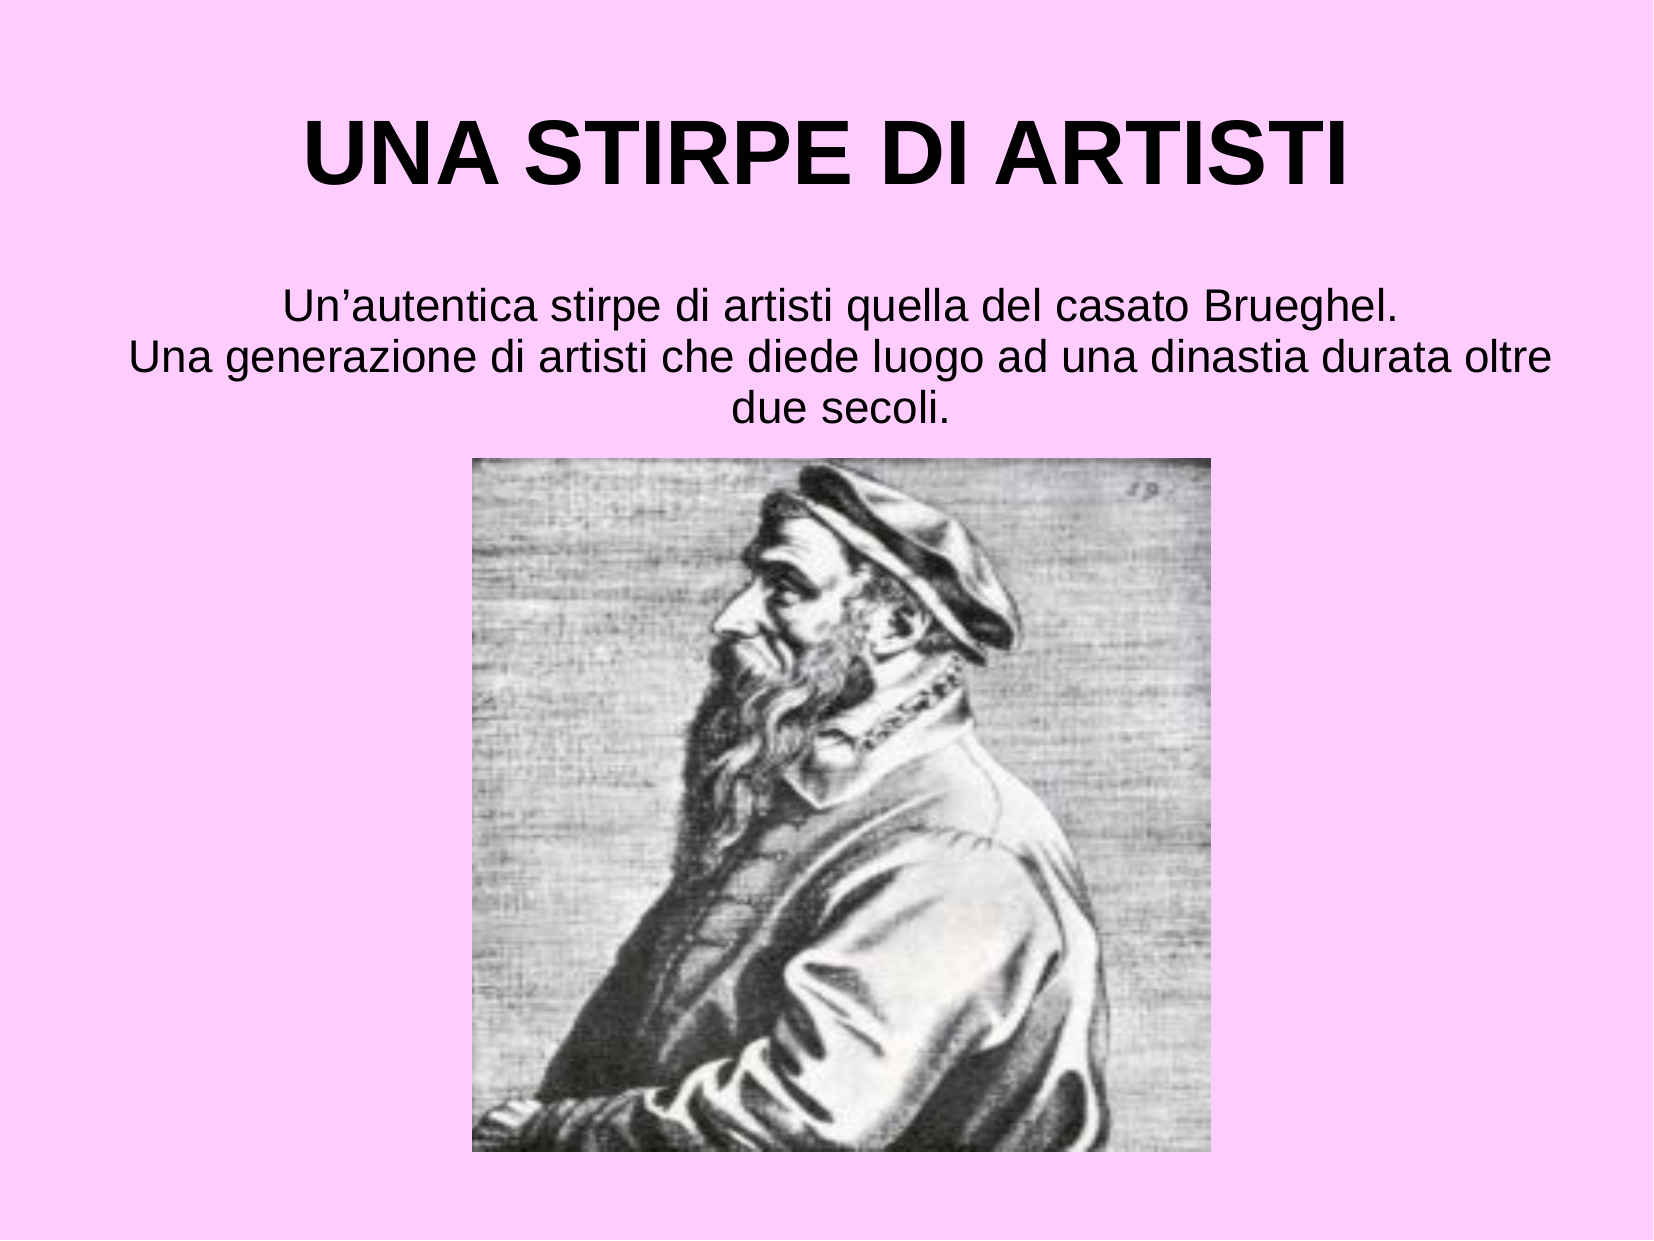

# UNA STIRPE DI ARTISTI
Un’autentica stirpe di artisti quella del casato Brueghel.
Una generazione di artisti che diede luogo ad una dinastia durata oltre due secoli.